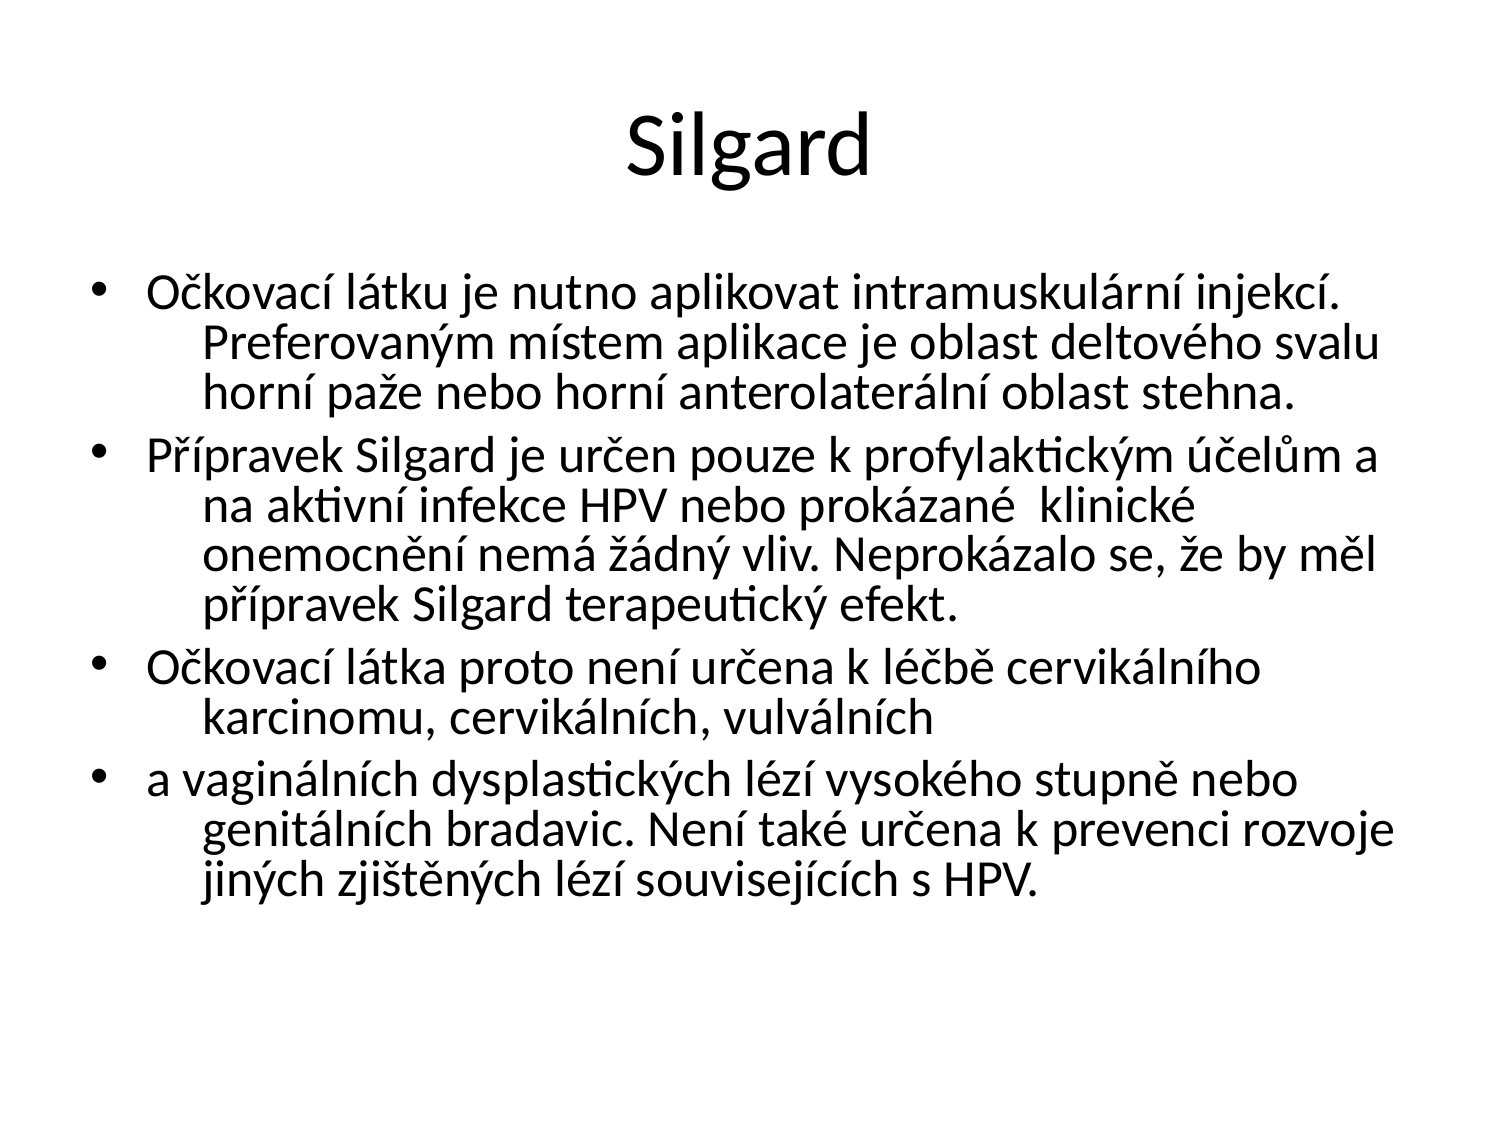

# Silgard
Očkovací látku je nutno aplikovat intramuskulární injekcí. Preferovaným místem aplikace je oblast deltového svalu horní paže nebo horní anterolaterální oblast stehna.
Přípravek Silgard je určen pouze k profylaktickým účelům a na aktivní infekce HPV nebo prokázané klinické onemocnění nemá žádný vliv. Neprokázalo se, že by měl přípravek Silgard terapeutický efekt.
Očkovací látka proto není určena k léčbě cervikálního karcinomu, cervikálních, vulválních
a vaginálních dysplastických lézí vysokého stupně nebo genitálních bradavic. Není také určena k prevenci rozvoje jiných zjištěných lézí souvisejících s HPV.